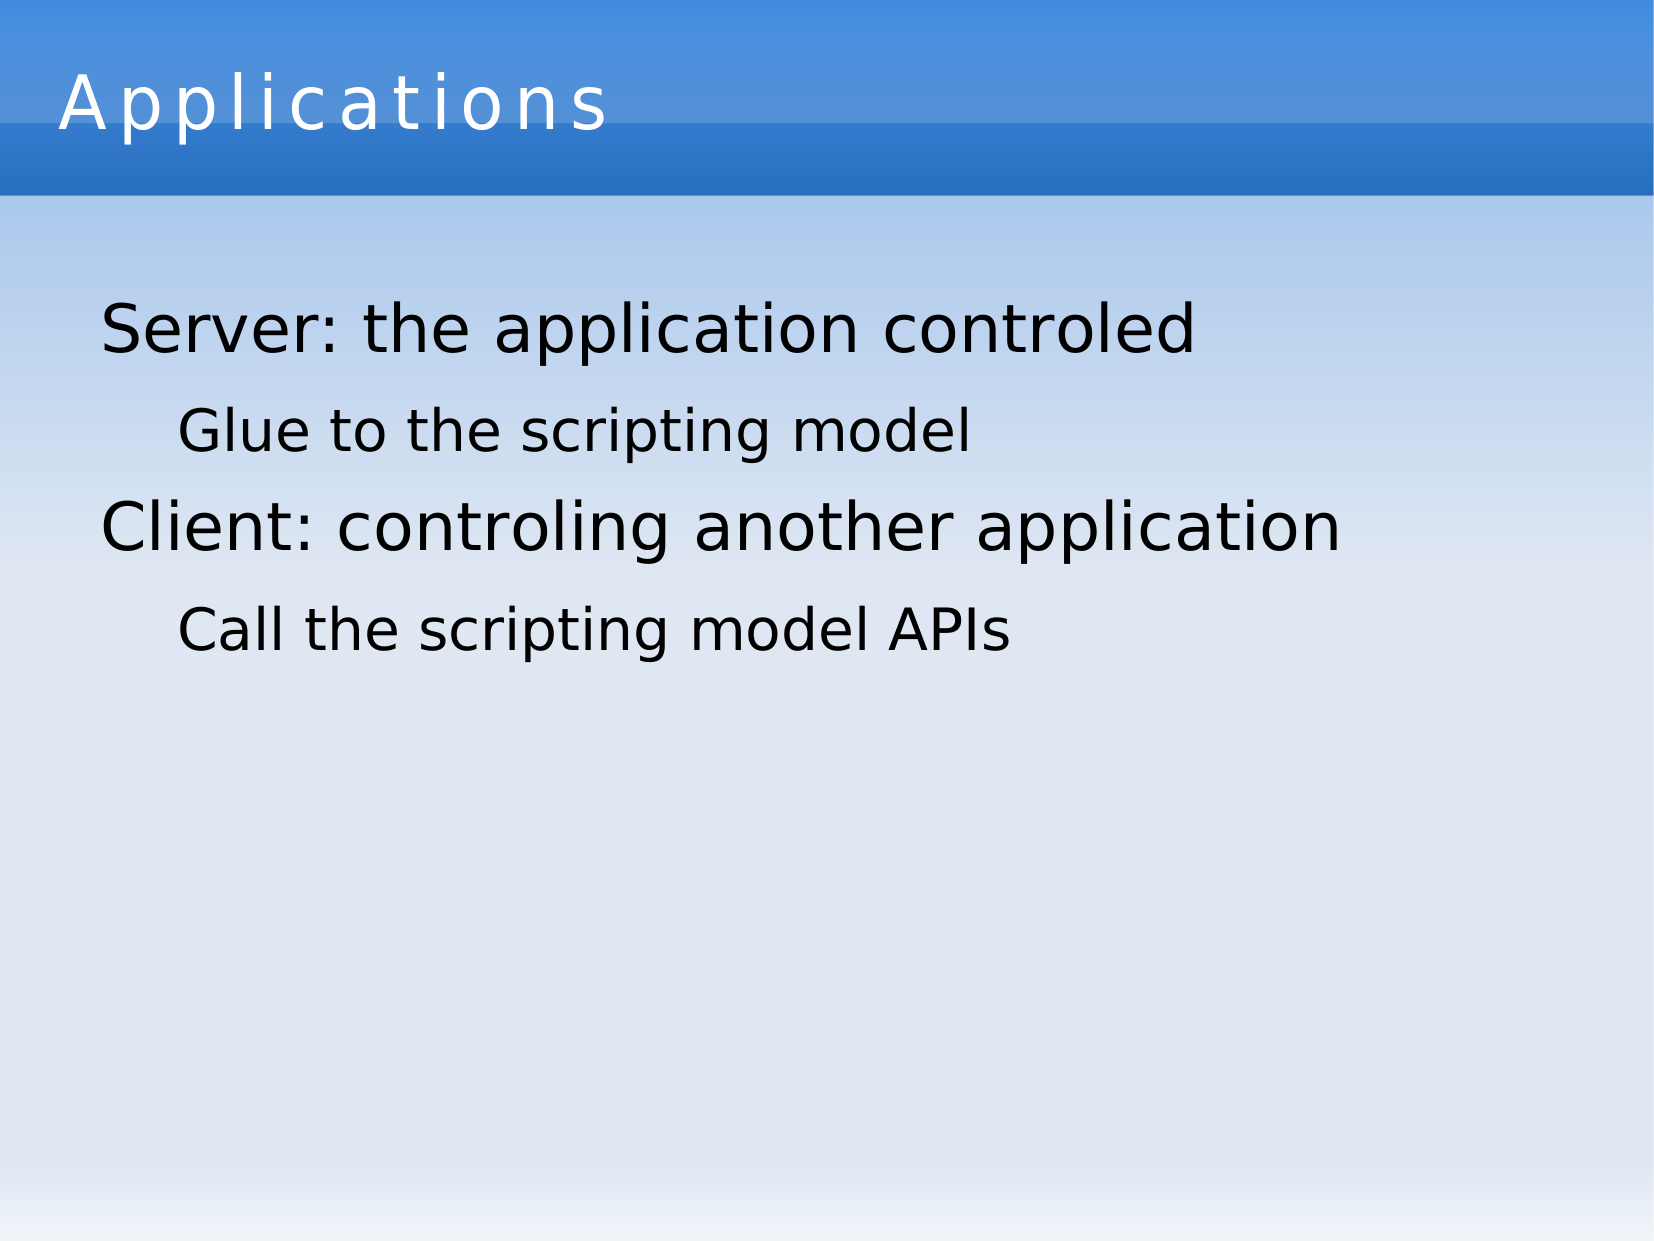

# Applications
Server: the application controled
Glue to the scripting model
Client: controling another application
Call the scripting model APIs